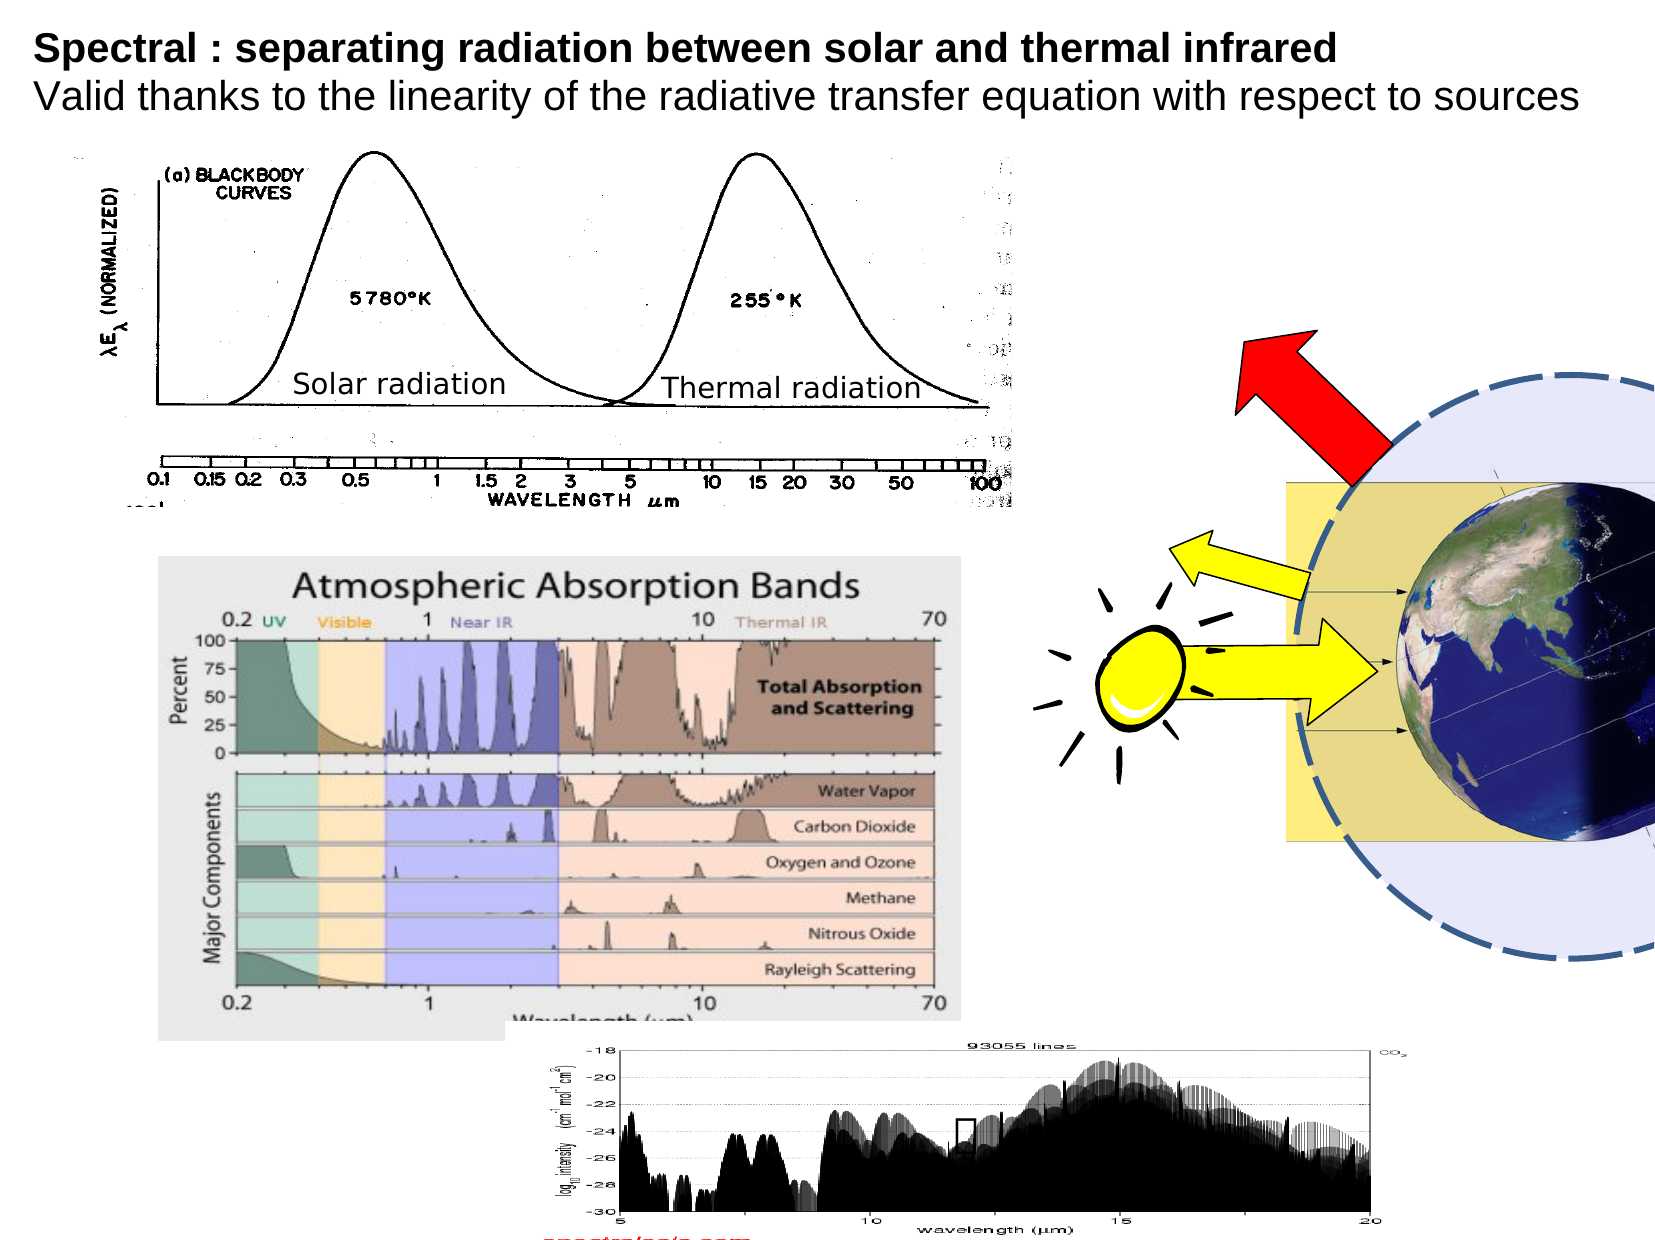

Spectral : separating radiation between solar and thermal infrared
Valid thanks to the linearity of the radiative transfer equation with respect to sources
Solar radiation
Thermal radiation
ﾲ